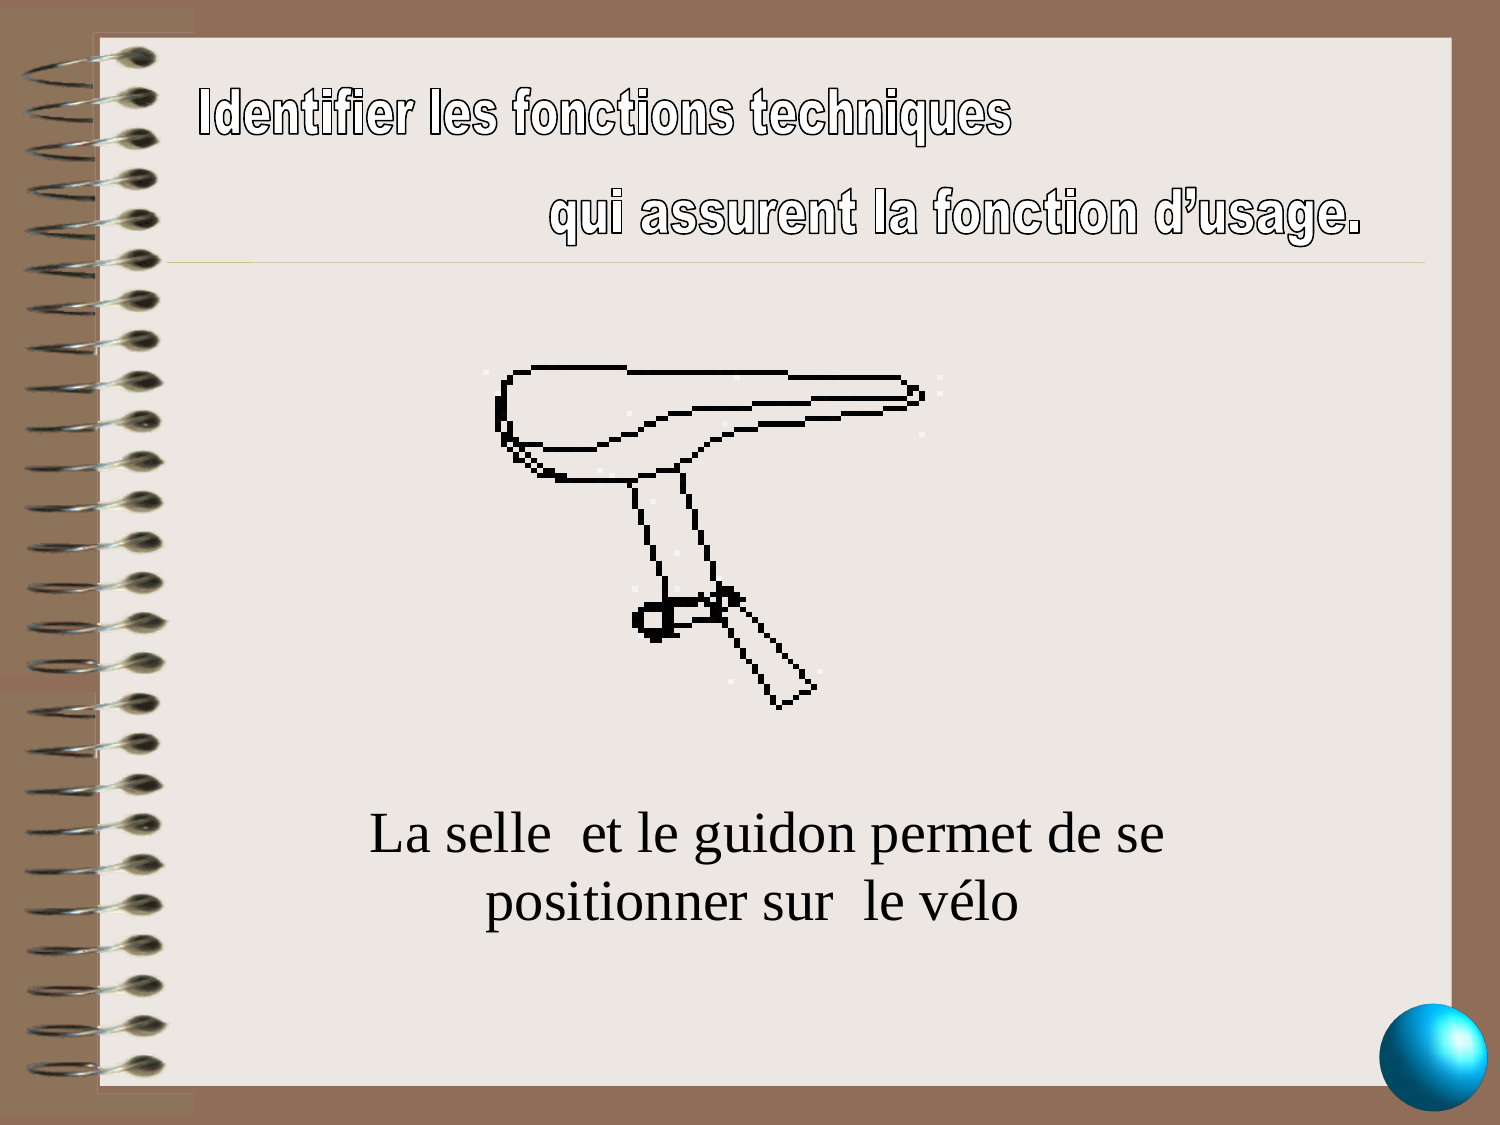

La selle et le guidon permet de se positionner sur le vélo